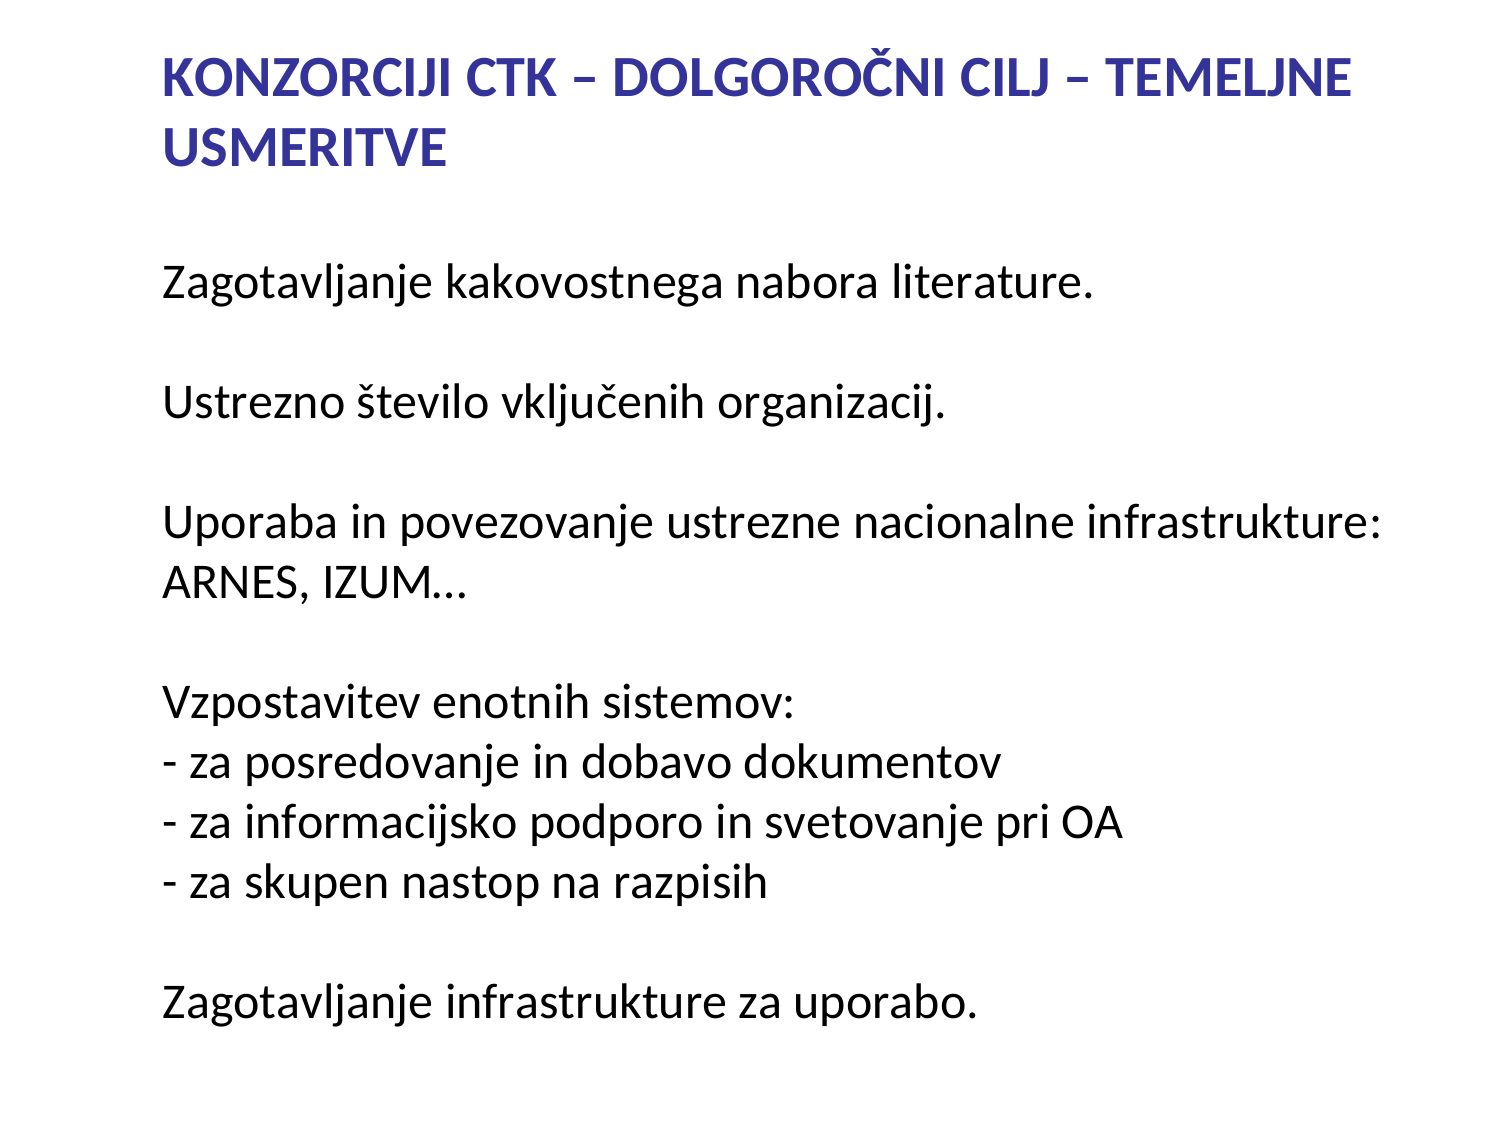

# KONZORCIJI CTK – DOLGOROČNI CILJ – TEMELJNE USMERITVE Zagotavljanje kakovostnega nabora literature. Ustrezno število vključenih organizacij. Uporaba in povezovanje ustrezne nacionalne infrastrukture: ARNES, IZUM… Vzpostavitev enotnih sistemov: - za posredovanje in dobavo dokumentov - za informacijsko podporo in svetovanje pri OA - za skupen nastop na razpisih Zagotavljanje infrastrukture za uporabo.